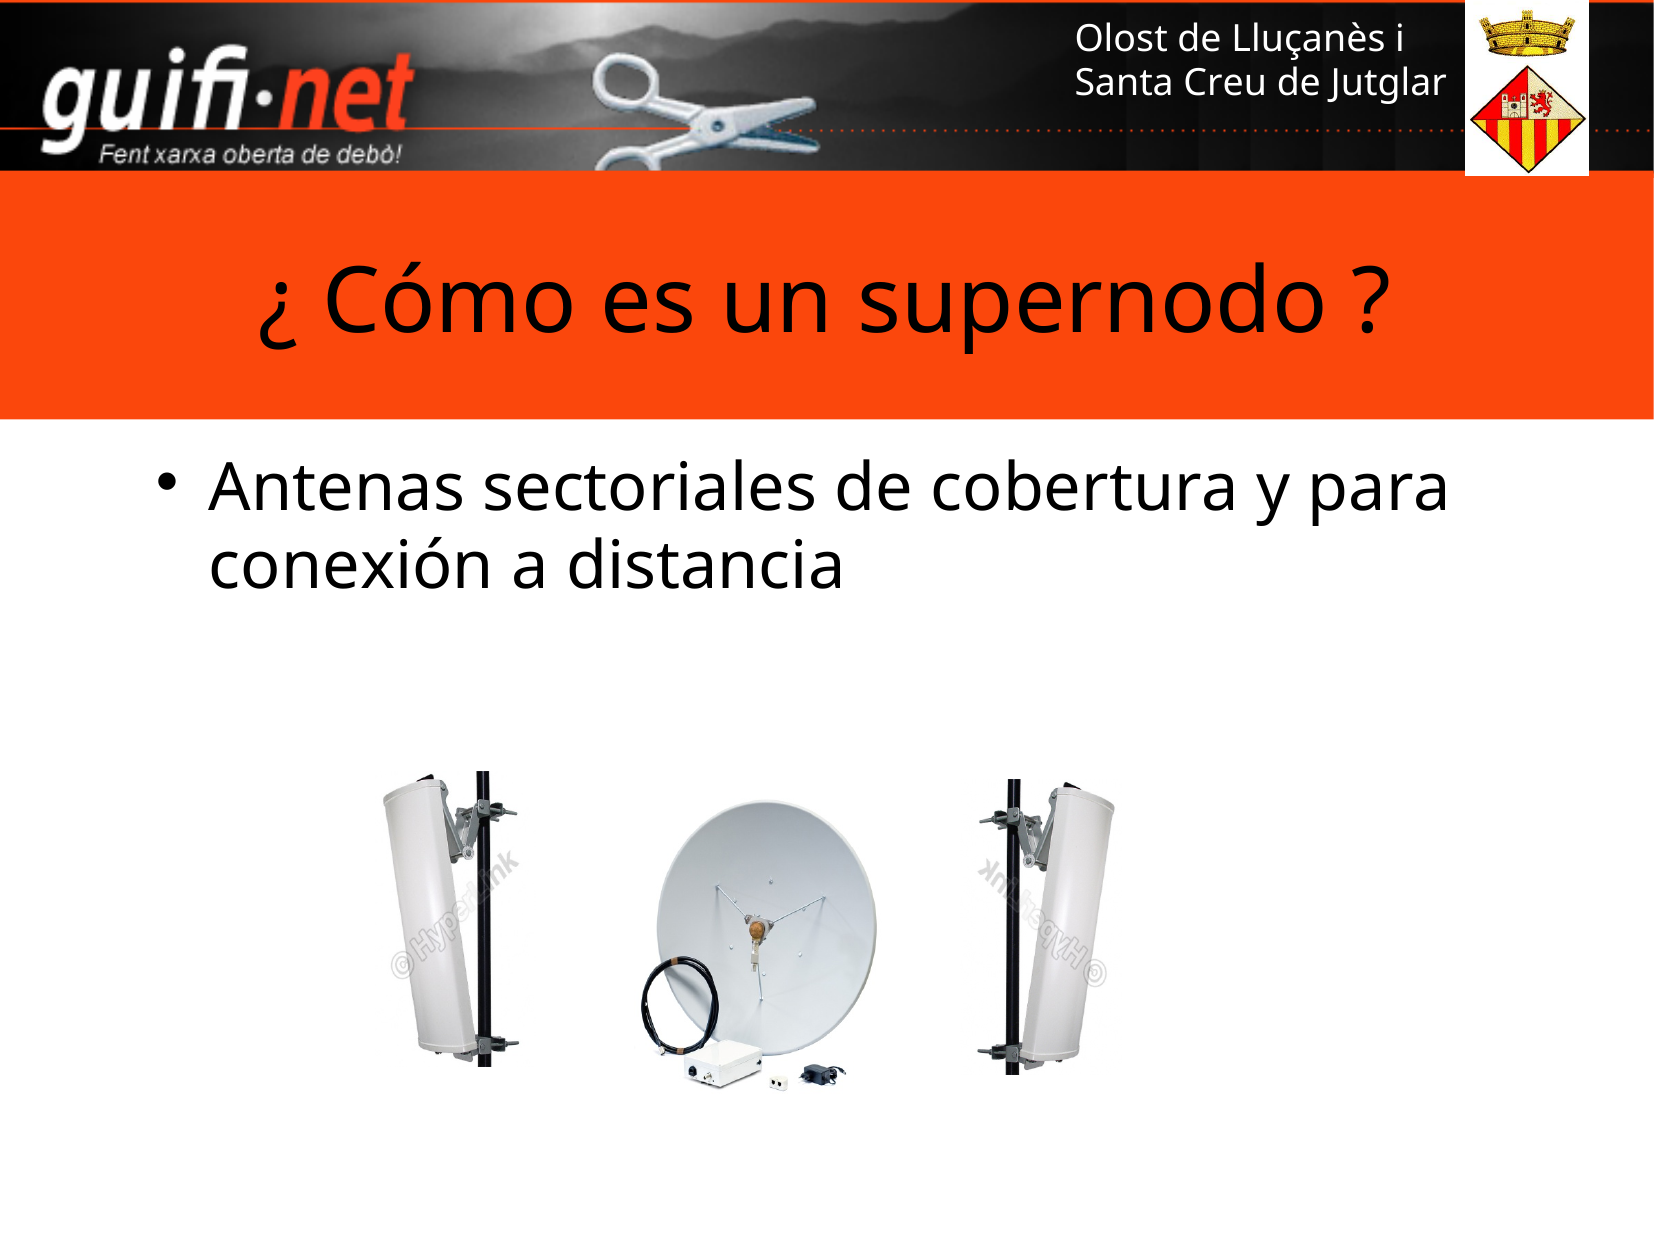

¿ Cómo es un supernodo ?
# Antenas sectoriales de cobertura y para conexión a distancia